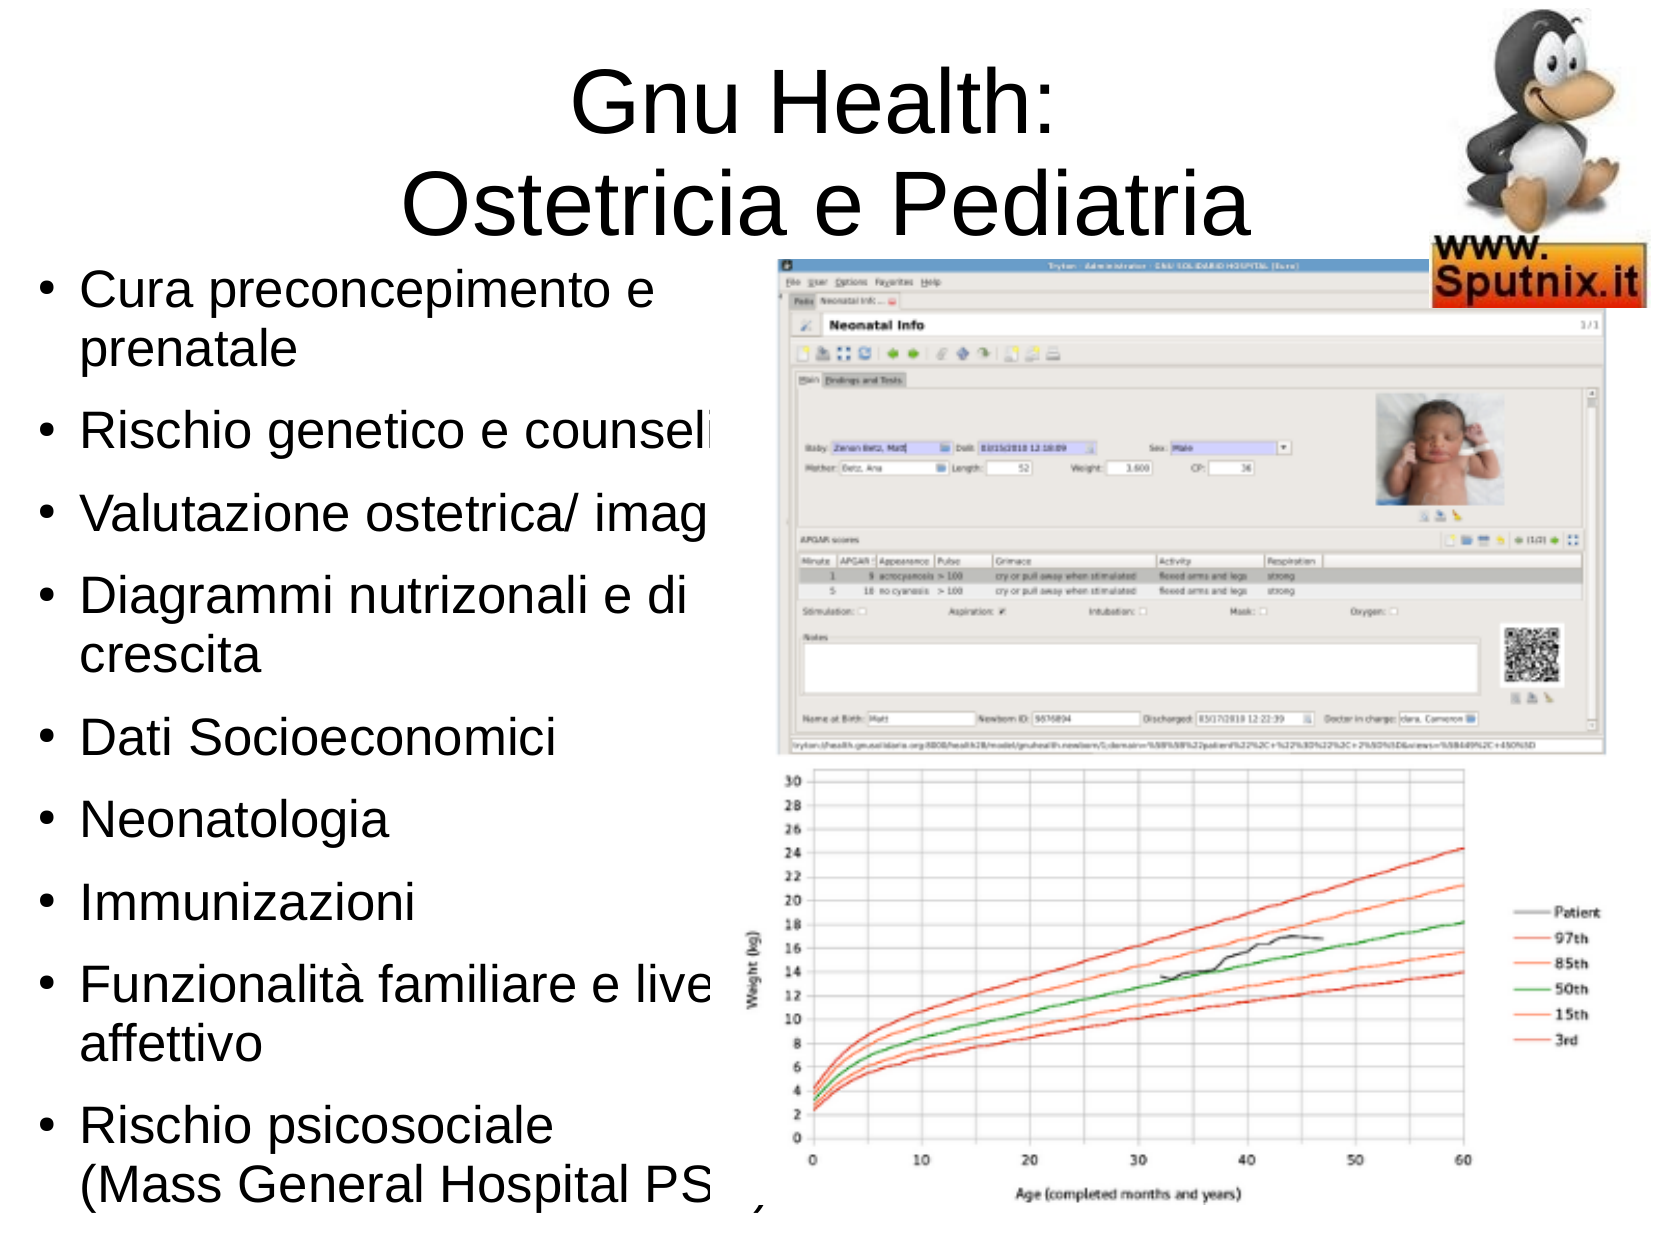

# Gnu Health: Ostetricia e Pediatria
Cura preconcepimento e prenatale
Rischio genetico e counseling
Valutazione ostetrica/ imaging
Diagrammi nutrizonali e di crescita
Dati Socioeconomici
Neonatologia
Immunizazioni
Funzionalità familiare e livello affettivo
Rischio psicosociale
(Mass General Hospital PSC)